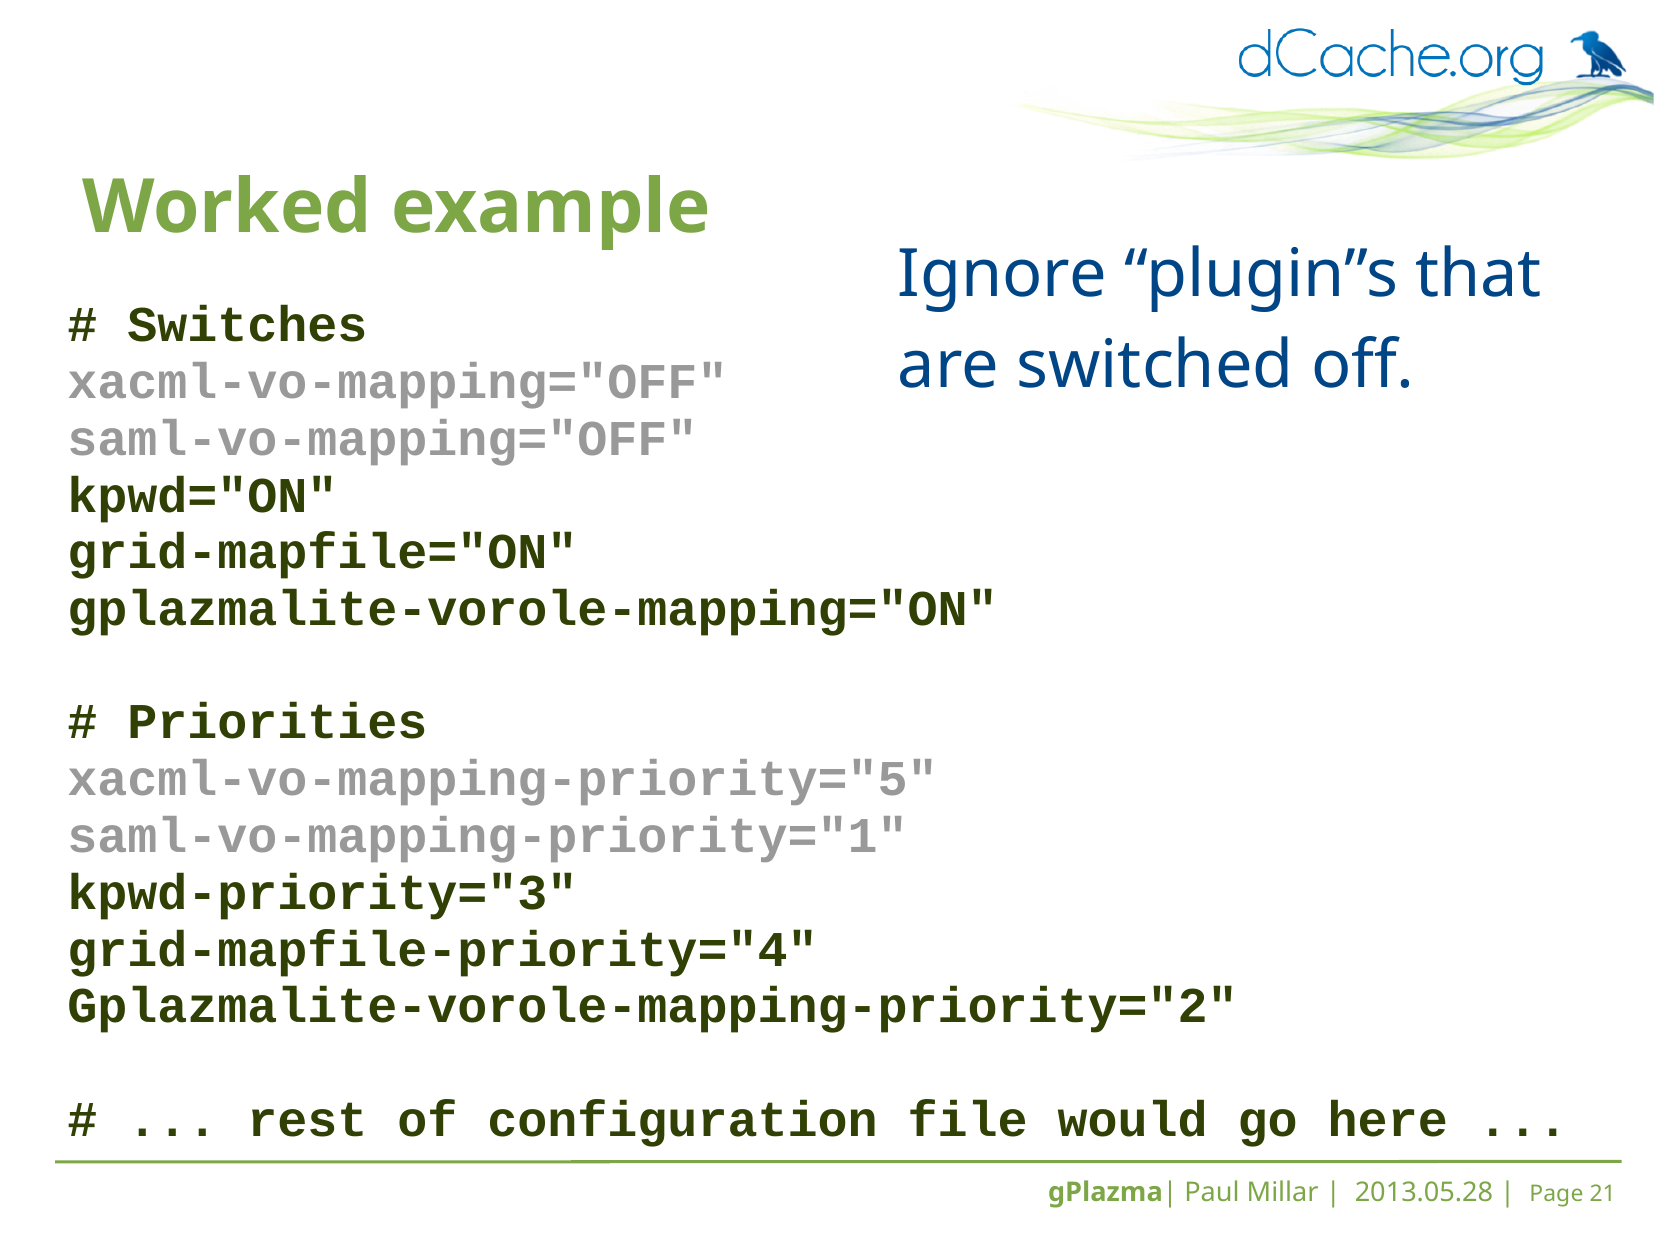

# Worked example
Ignore “plugin”s that are switched off.
# Switches
xacml-vo-mapping="OFF"
saml-vo-mapping="OFF"
kpwd="ON"
grid-mapfile="ON"
gplazmalite-vorole-mapping="ON"
# Priorities
xacml-vo-mapping-priority="5"
saml-vo-mapping-priority="1"
kpwd-priority="3"
grid-mapfile-priority="4"
Gplazmalite-vorole-mapping-priority="2"
# ... rest of configuration file would go here ...
21